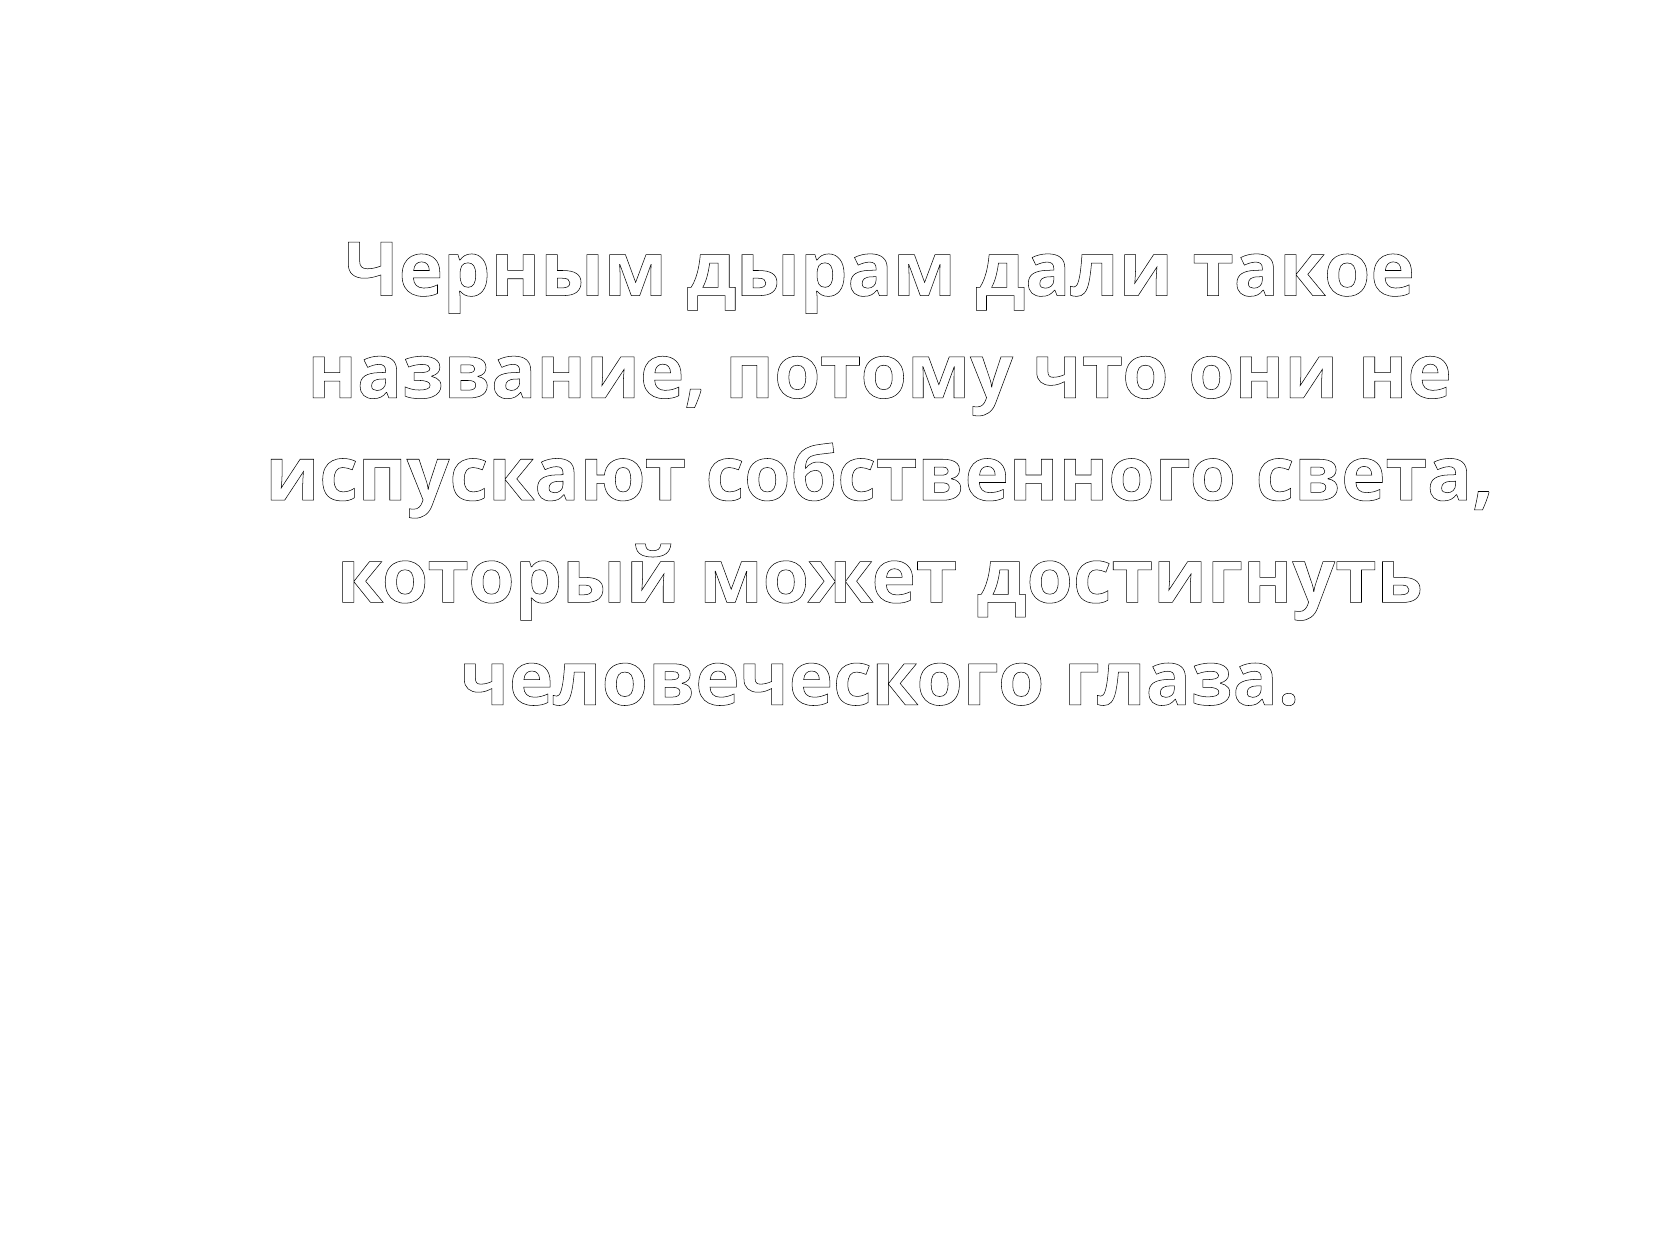

# Черным дырам дали такое название, потому что они не испускают собственного света, который может достигнуть человеческого глаза.